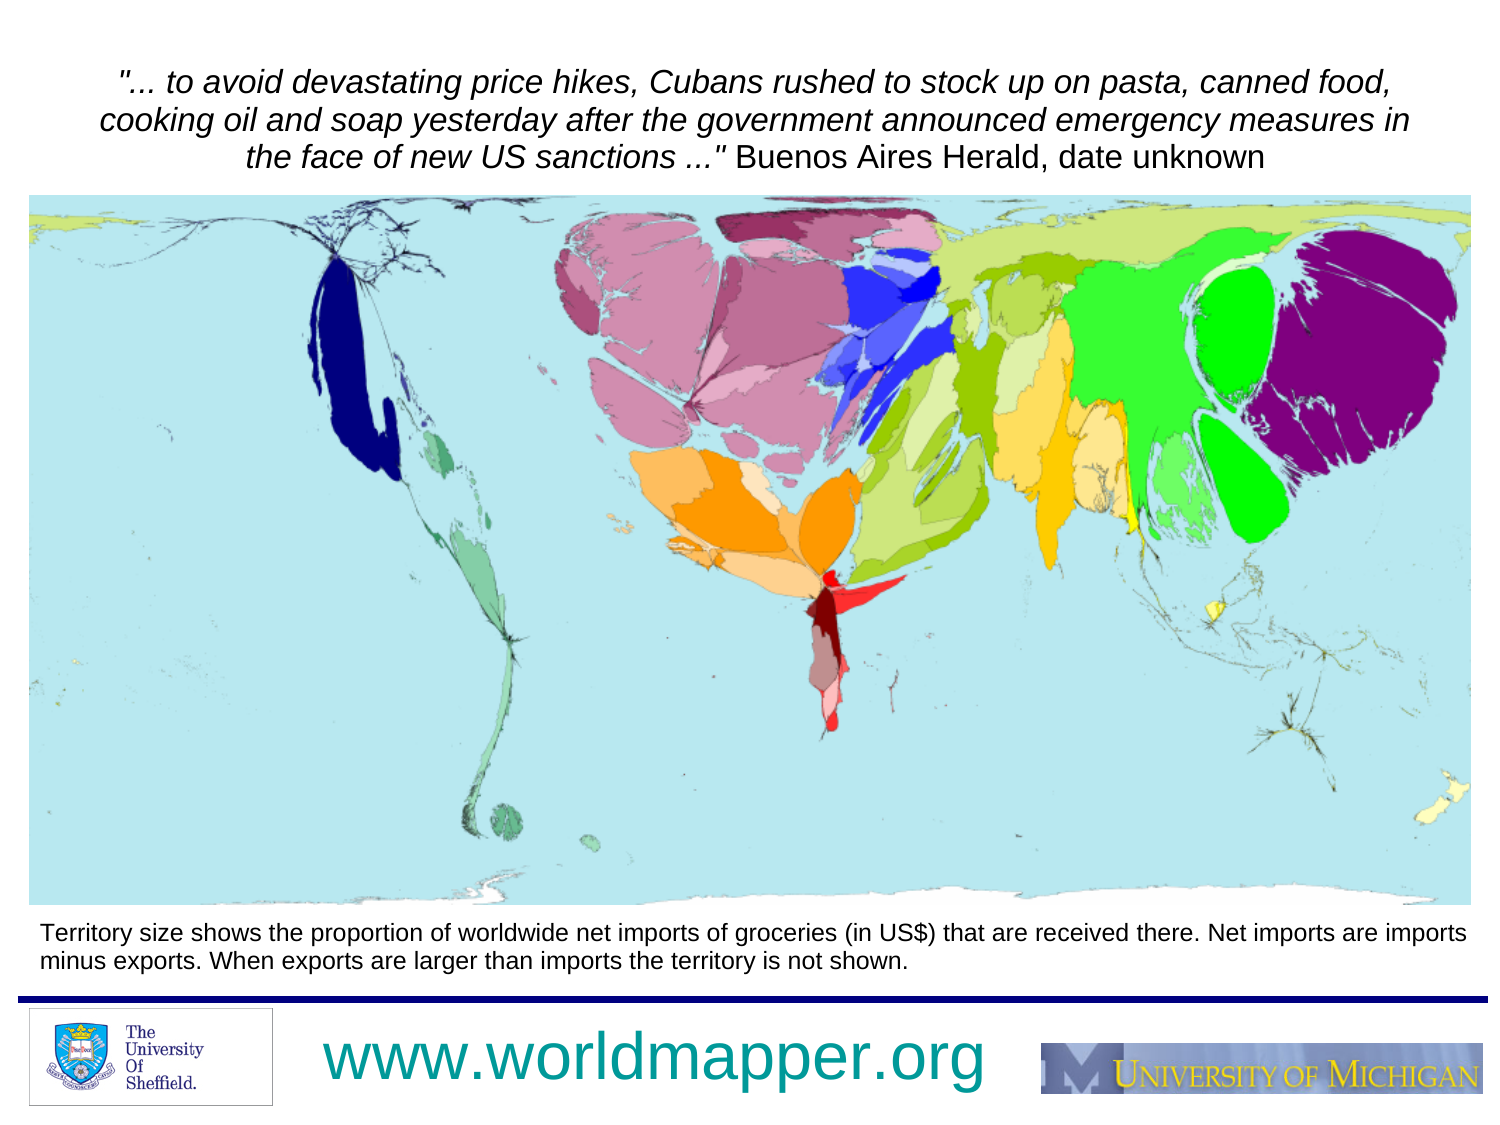

# "... to avoid devastating price hikes, Cubans rushed to stock up on pasta, canned food, cooking oil and soap yesterday after the government announced emergency measures in the face of new US sanctions ..." Buenos Aires Herald, date unknown
Territory size shows the proportion of worldwide net imports of groceries (in US$) that are received there. Net imports are imports
minus exports. When exports are larger than imports the territory is not shown.